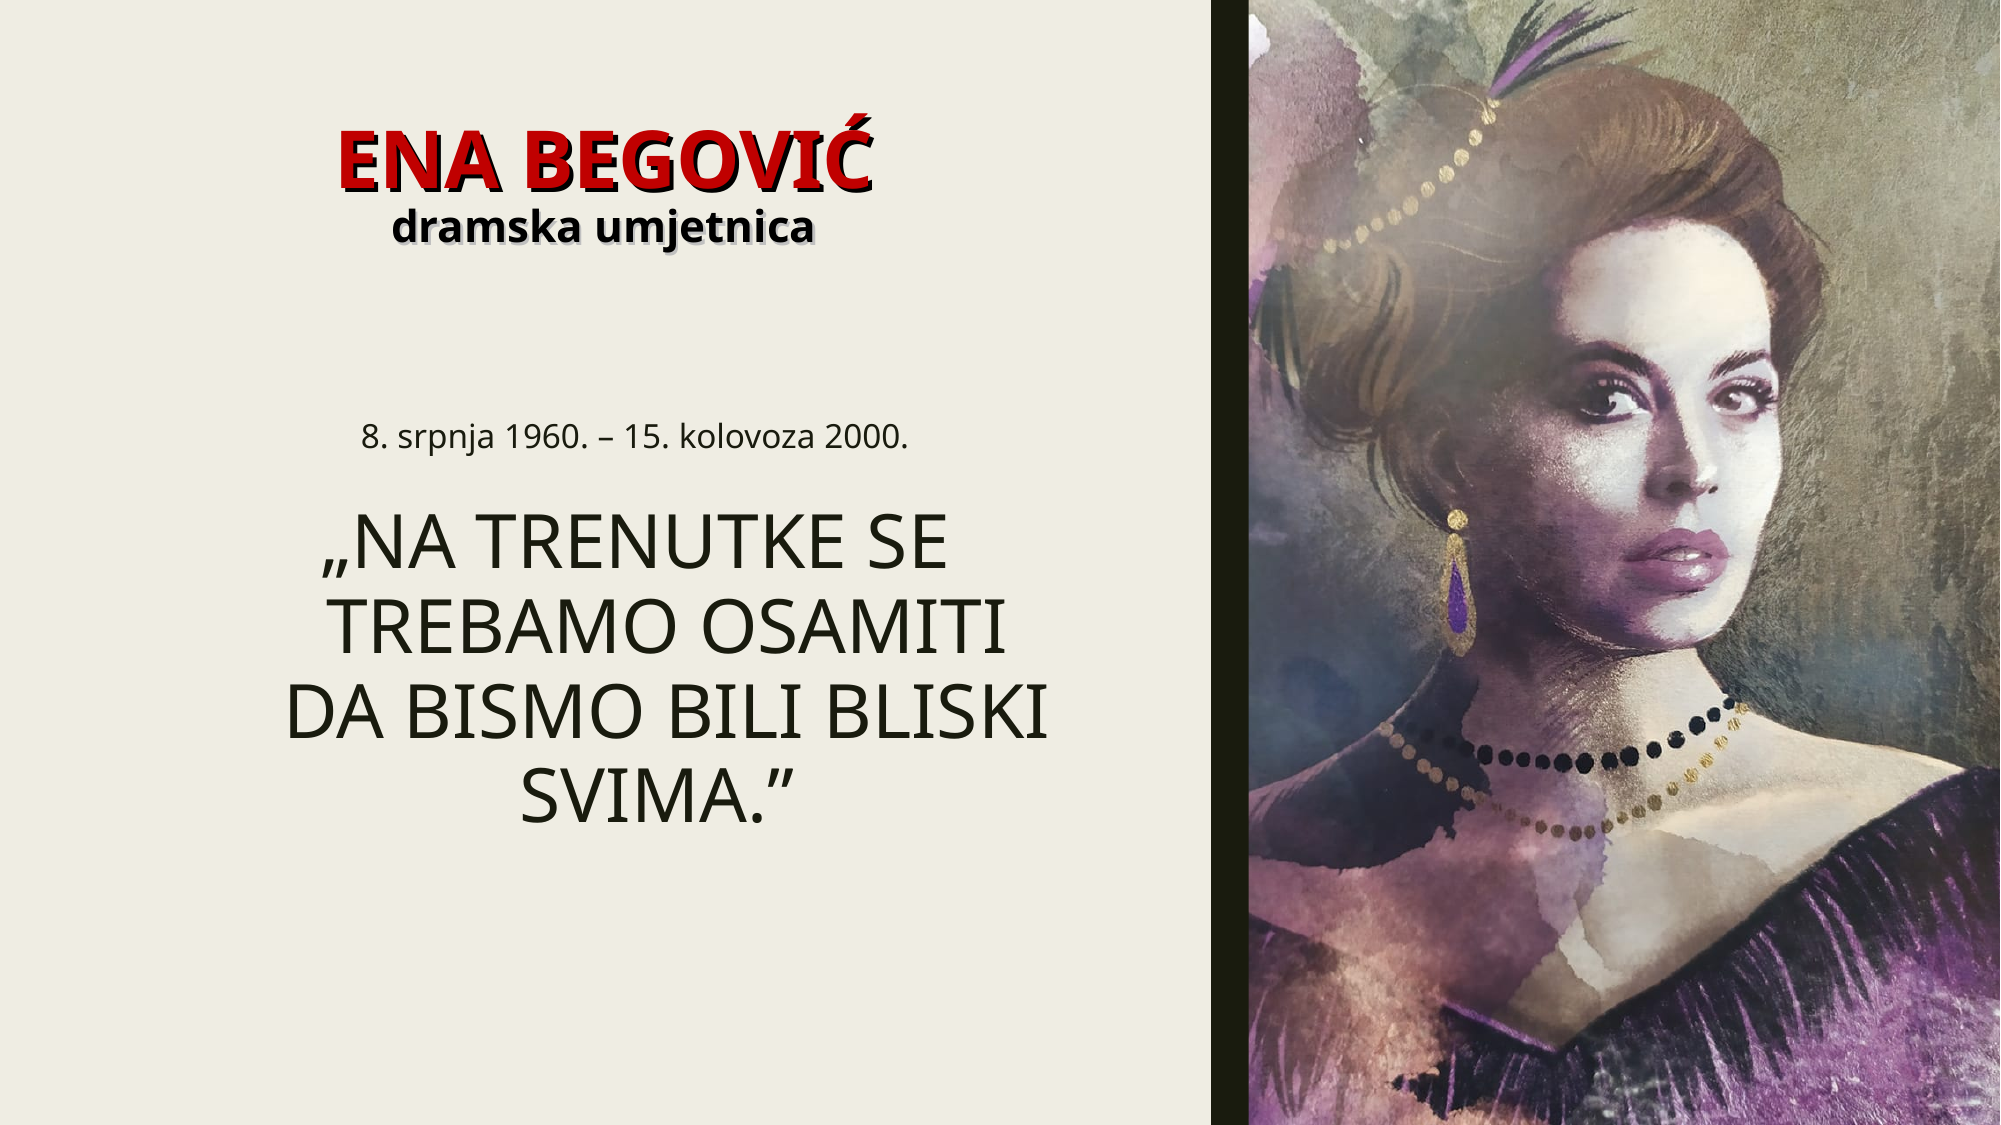

# ENA BEGOVIĆ dramska umjetnica
8. srpnja 1960. – 15. kolovoza 2000.
„NA TRENUTKE SE TREBAMO OSAMITI DA BISMO BILI BLISKI SVIMA.”